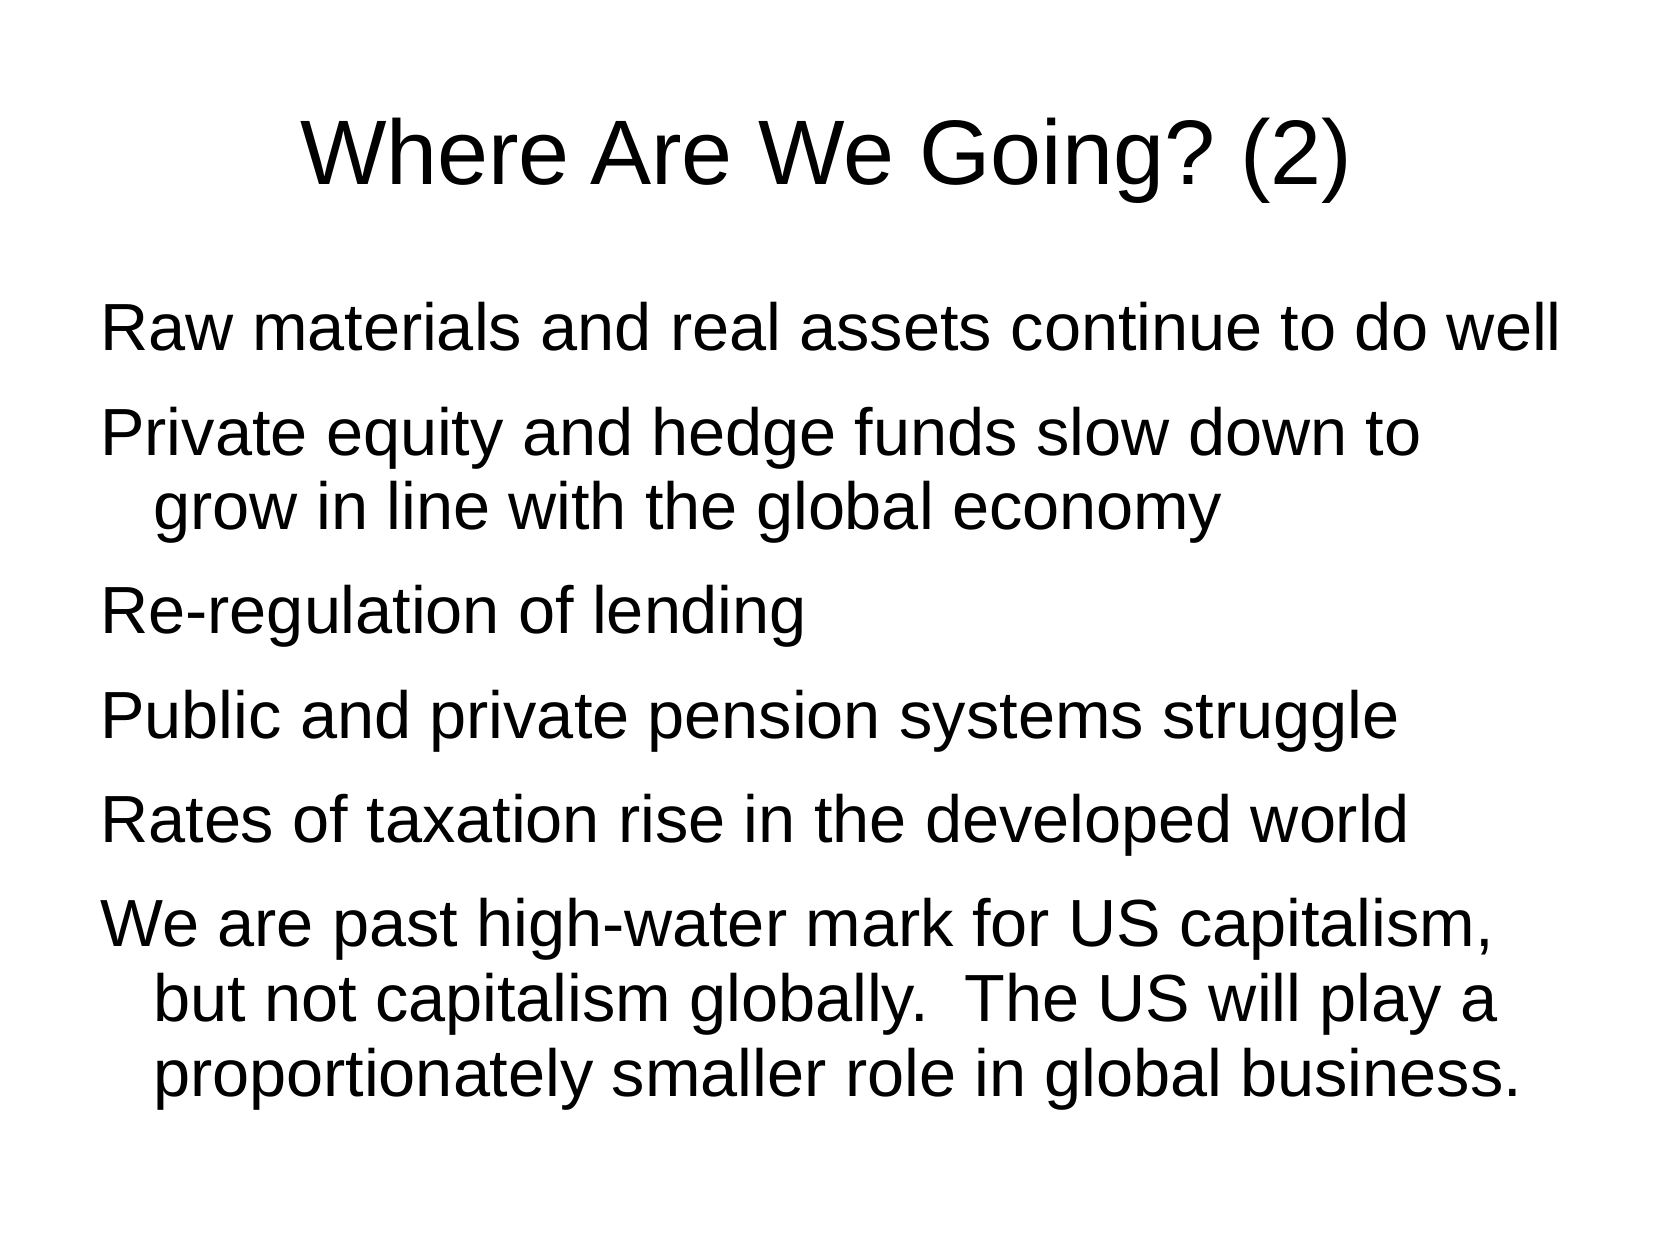

# Where Are We Going? (2)
Raw materials and real assets continue to do well
Private equity and hedge funds slow down to grow in line with the global economy
Re-regulation of lending
Public and private pension systems struggle
Rates of taxation rise in the developed world
We are past high-water mark for US capitalism, but not capitalism globally. The US will play a proportionately smaller role in global business.